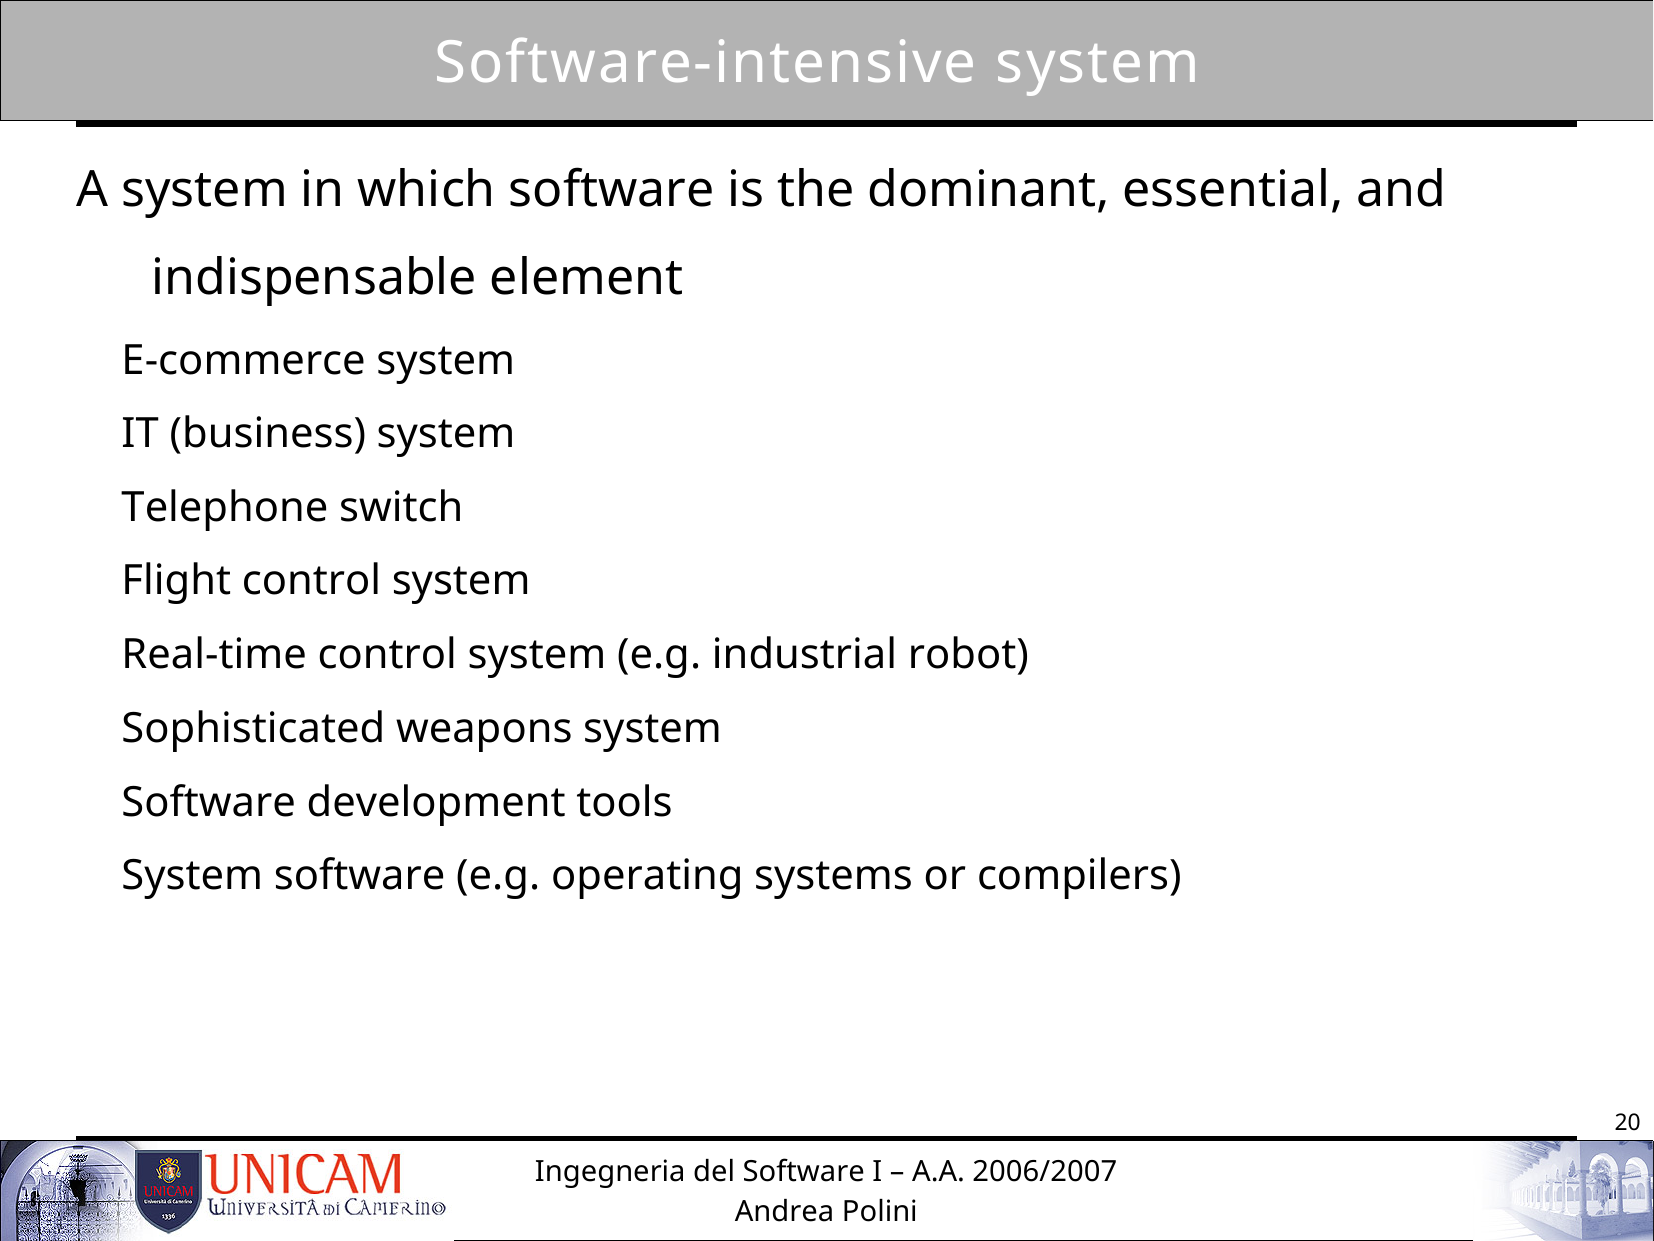

# Software-intensive system
A system in which software is the dominant, essential, and indispensable element
E-commerce system
IT (business) system
Telephone switch
Flight control system
Real-time control system (e.g. industrial robot)
Sophisticated weapons system
Software development tools
System software (e.g. operating systems or compilers)
20